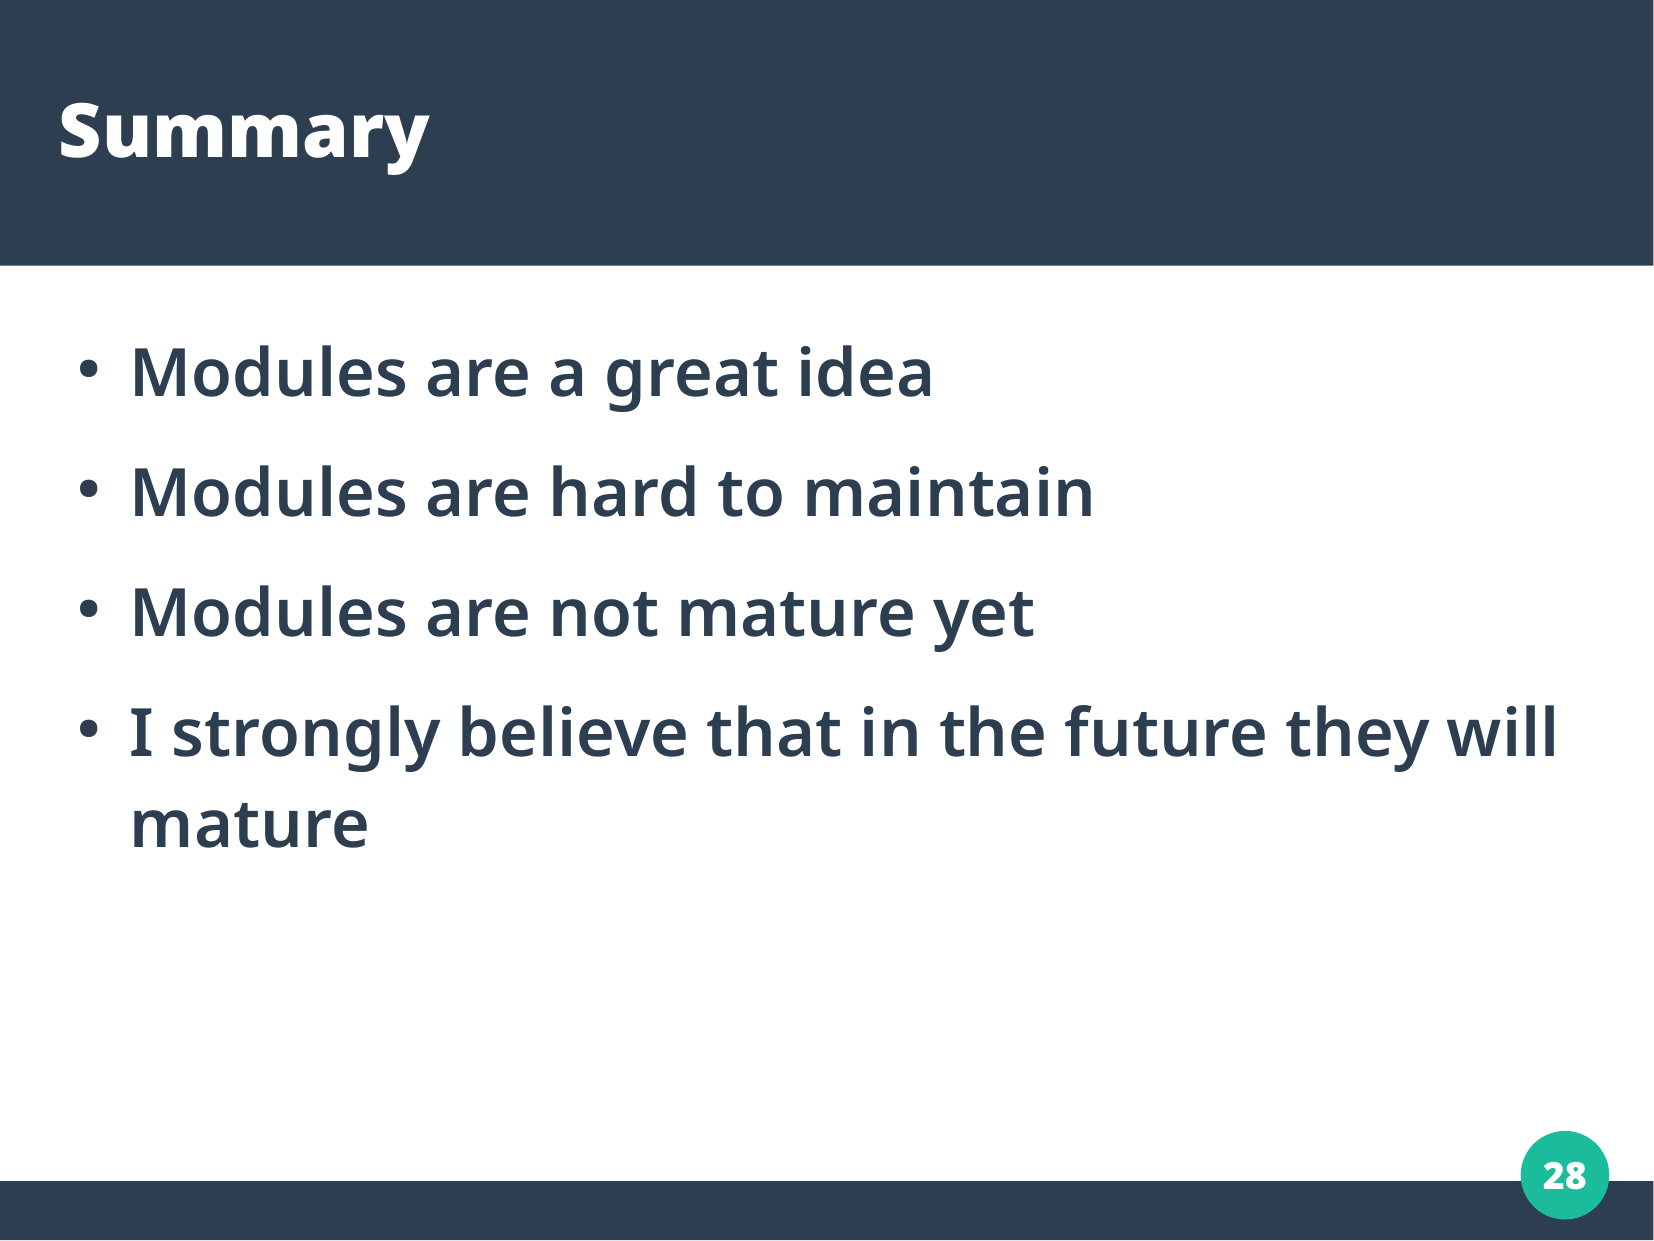

# Summary
Modules are a great idea
Modules are hard to maintain
Modules are not mature yet
I strongly believe that in the future they will mature
28